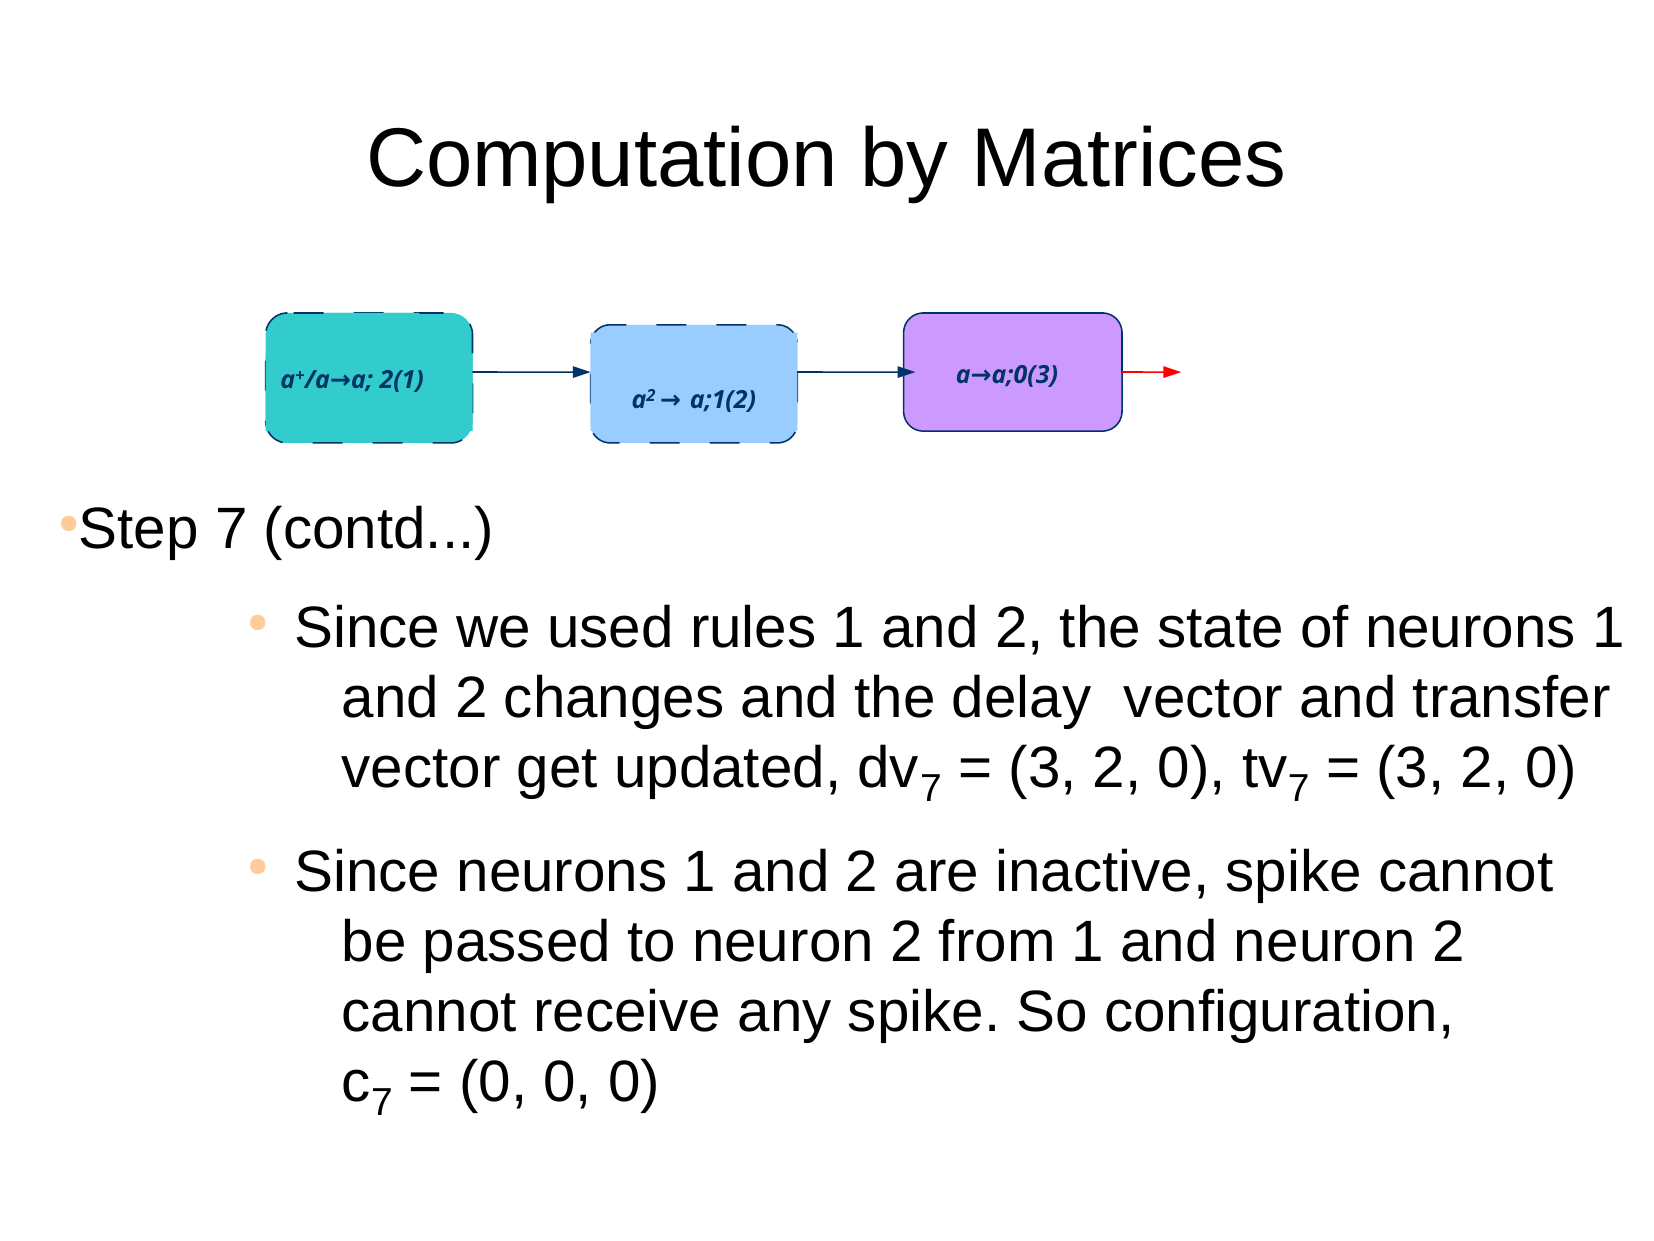

# Computation by Matrices
Step 7 (contd...)
Since we used rules 1 and 2, the state of neurons 1 and 2 changes and the delay vector and transfer vector get updated, dv7 = (3, 2, 0), tv7 = (3, 2, 0)
Since neurons 1 and 2 are inactive, spike cannot be passed to neuron 2 from 1 and neuron 2 cannot receive any spike. So configuration, c7 = (0, 0, 0)
a+/a→a; 2(1)
a→a;0(3)
a2 → a;1(2)